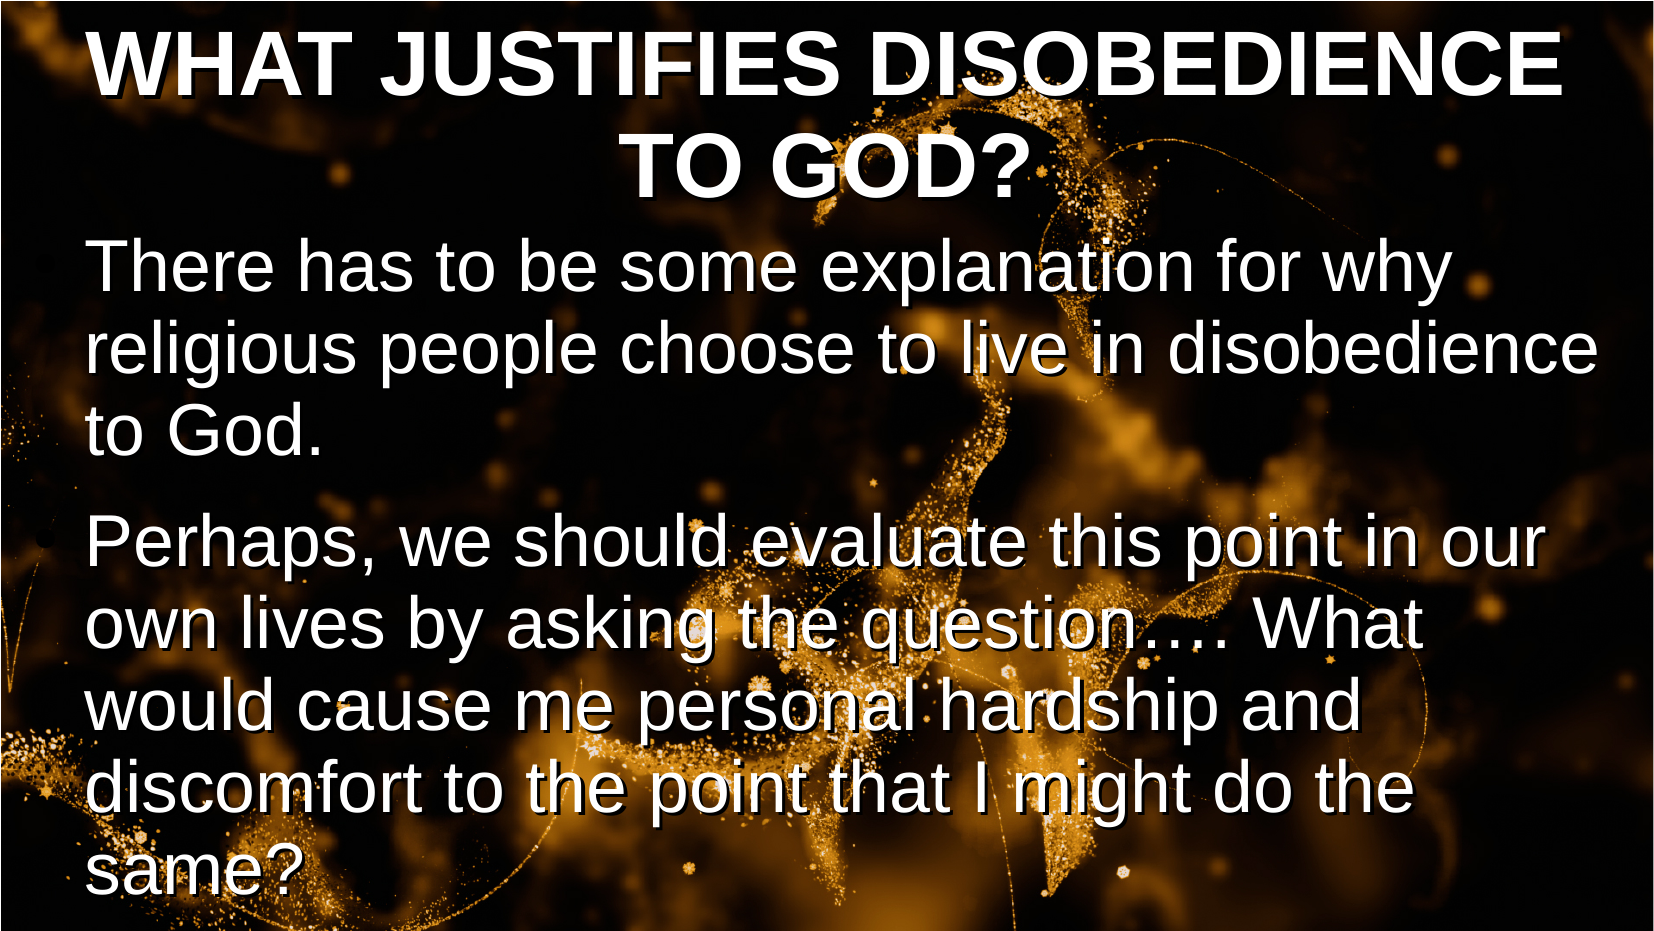

# WHAT JUSTIFIES DISOBEDIENCE TO GOD?
There has to be some explanation for why religious people choose to live in disobedience to God.
Perhaps, we should evaluate this point in our own lives by asking the question…. What would cause me personal hardship and discomfort to the point that I might do the same?